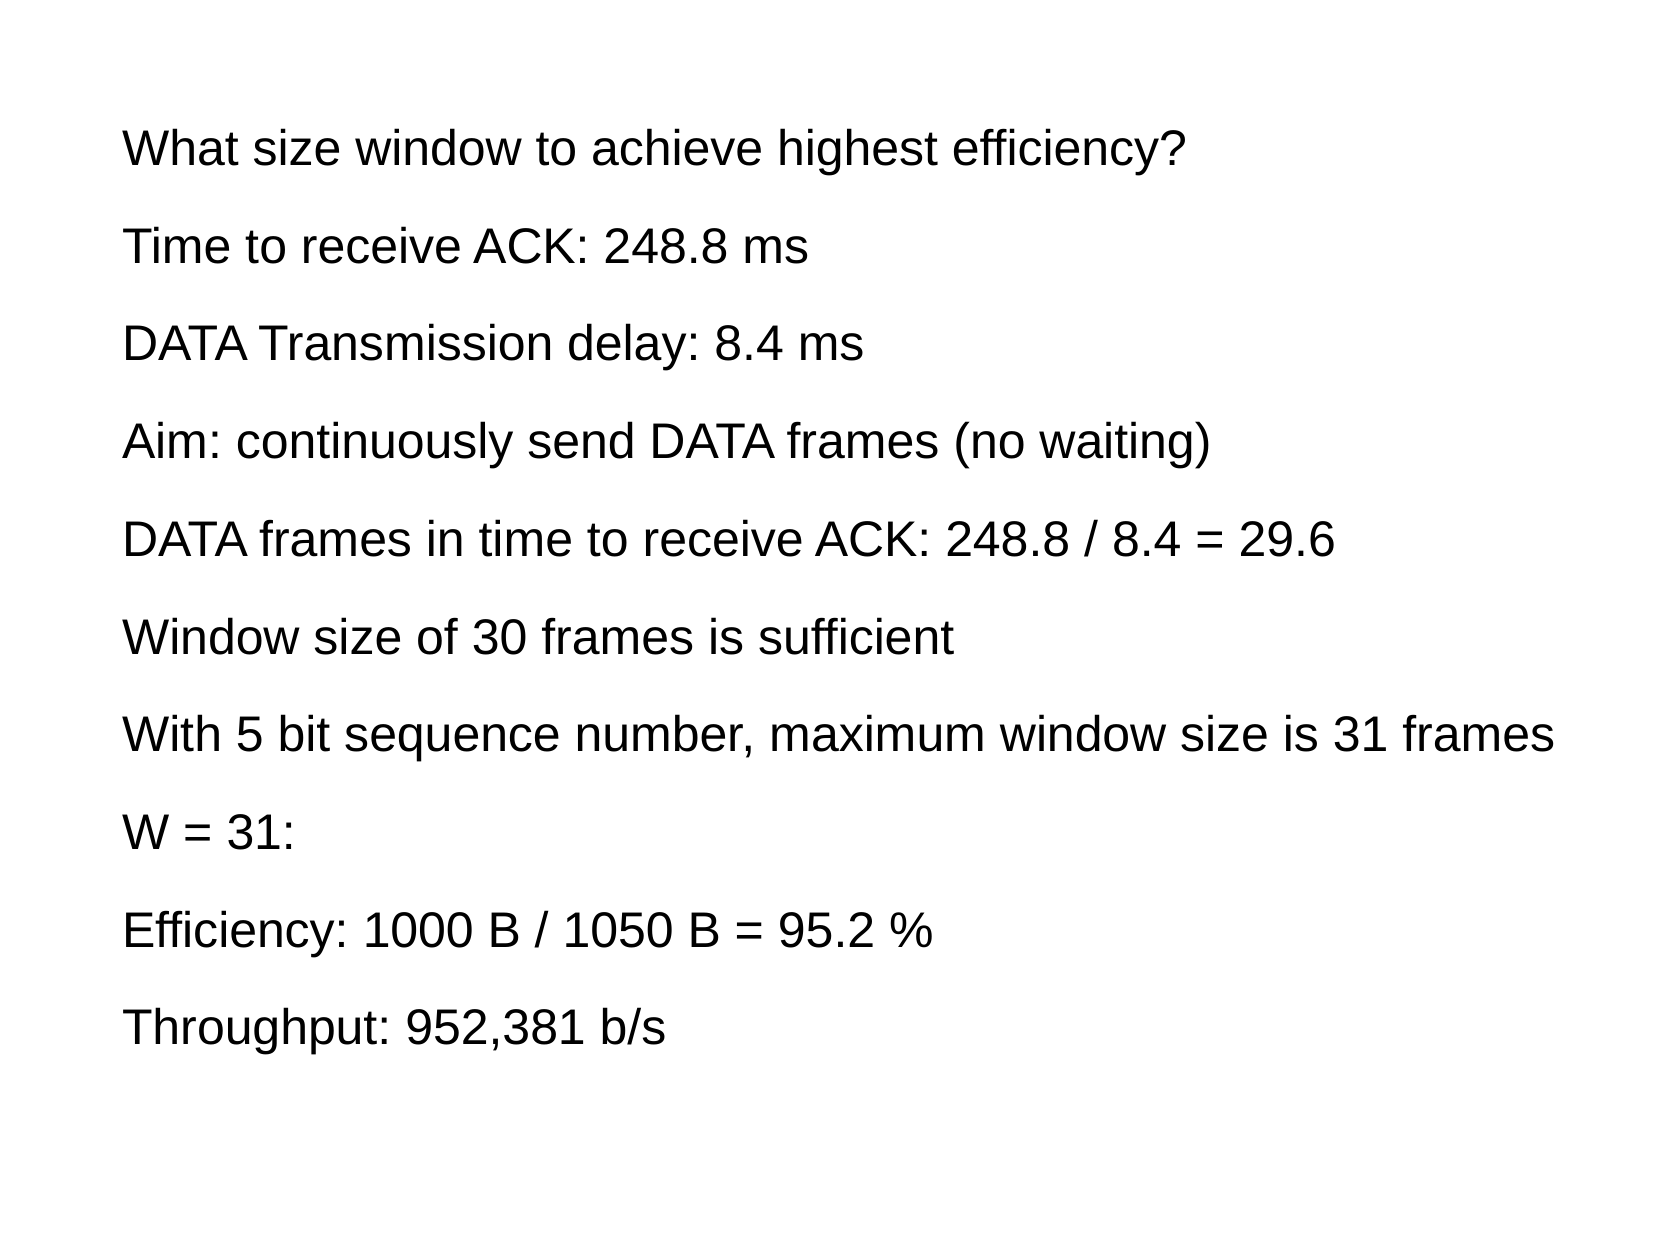

What size window to achieve highest efficiency?
Time to receive ACK: 248.8 ms
DATA Transmission delay: 8.4 ms
Aim: continuously send DATA frames (no waiting)
DATA frames in time to receive ACK: 248.8 / 8.4 = 29.6
Window size of 30 frames is sufficient
With 5 bit sequence number, maximum window size is 31 frames
W = 31:
Efficiency: 1000 B / 1050 B = 95.2 %
Throughput: 952,381 b/s